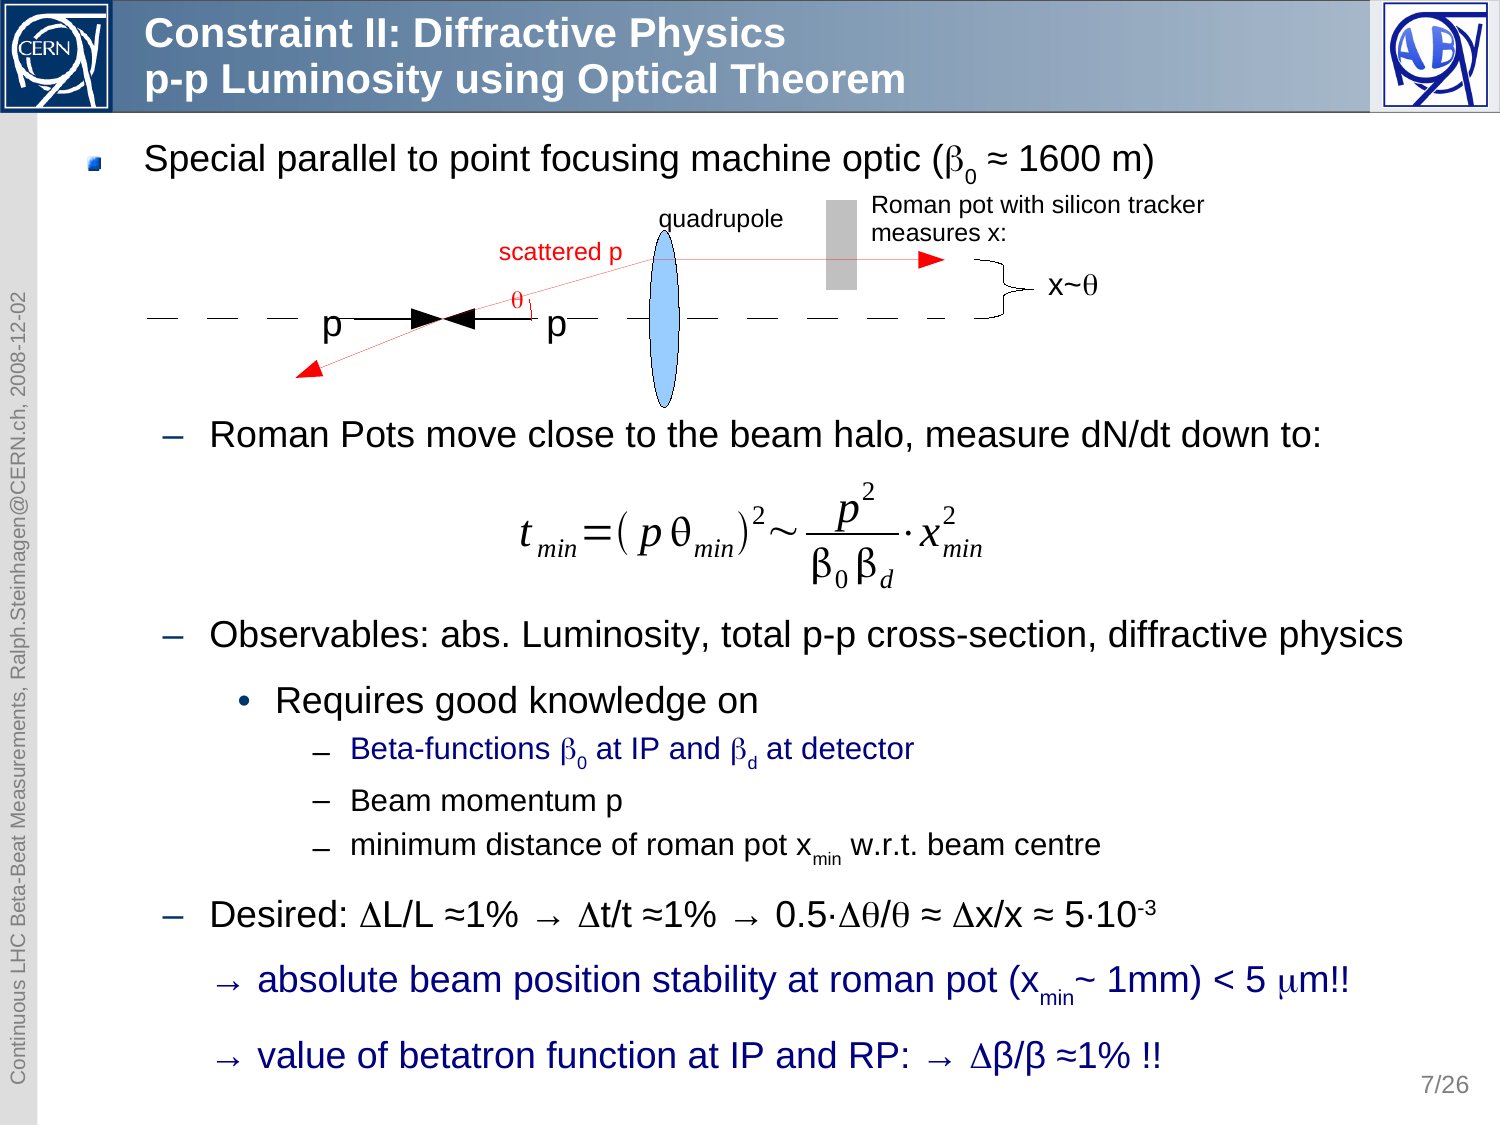

# Constraint II: Diffractive Physics p-p Luminosity using Optical Theorem
Special parallel to point focusing machine optic (b0 ≈ 1600 m)
Roman Pots move close to the beam halo, measure dN/dt down to:
Observables: abs. Luminosity, total p-p cross-section, diffractive physics
Requires good knowledge on
Beta-functions b0 at IP and bd at detector
Beam momentum p
minimum distance of roman pot xmin w.r.t. beam centre
Desired: DL/L ≈1% → Dt/t ≈1% → 0.5∙Dq/q ≈ Dx/x ≈ 5∙10-3
→ absolute beam position stability at roman pot (xmin~ 1mm) < 5 mm!!
→ value of betatron function at IP and RP: → Dβ/β ≈1% !!
Roman pot with silicon tracker measures x:
quadrupole
scattered p
x~q
q
p
p